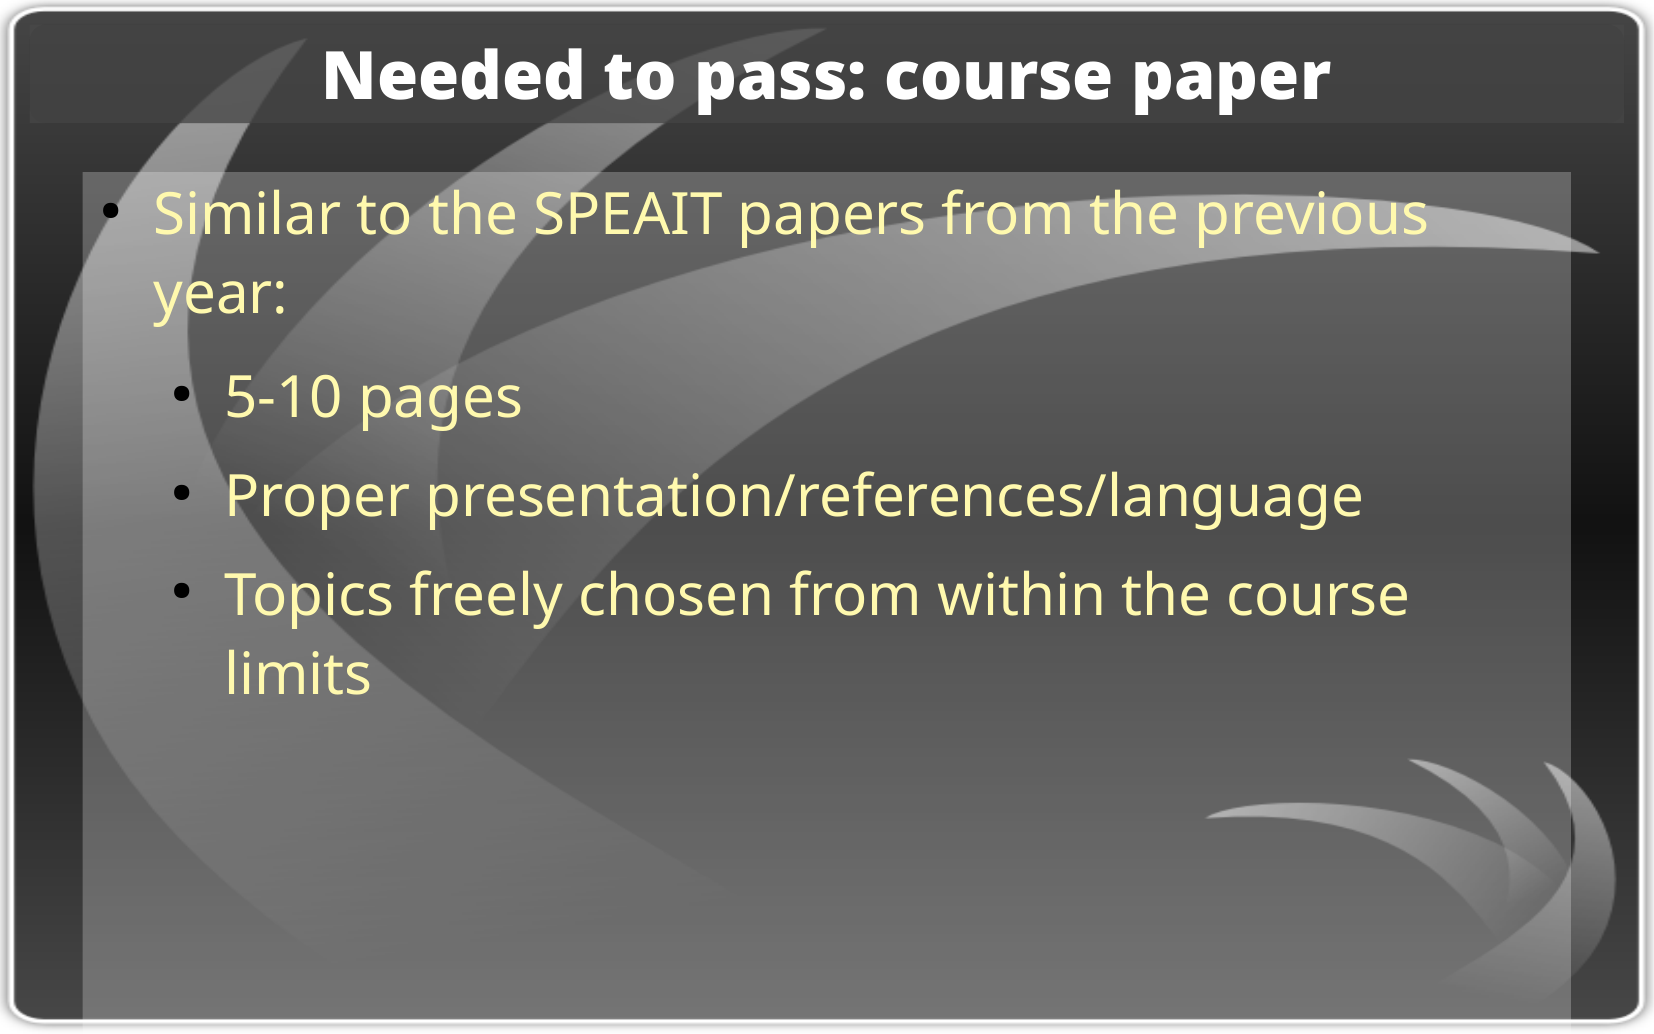

# Needed to pass: course paper
Similar to the SPEAIT papers from the previous year:
5-10 pages
Proper presentation/references/language
Topics freely chosen from within the course limits